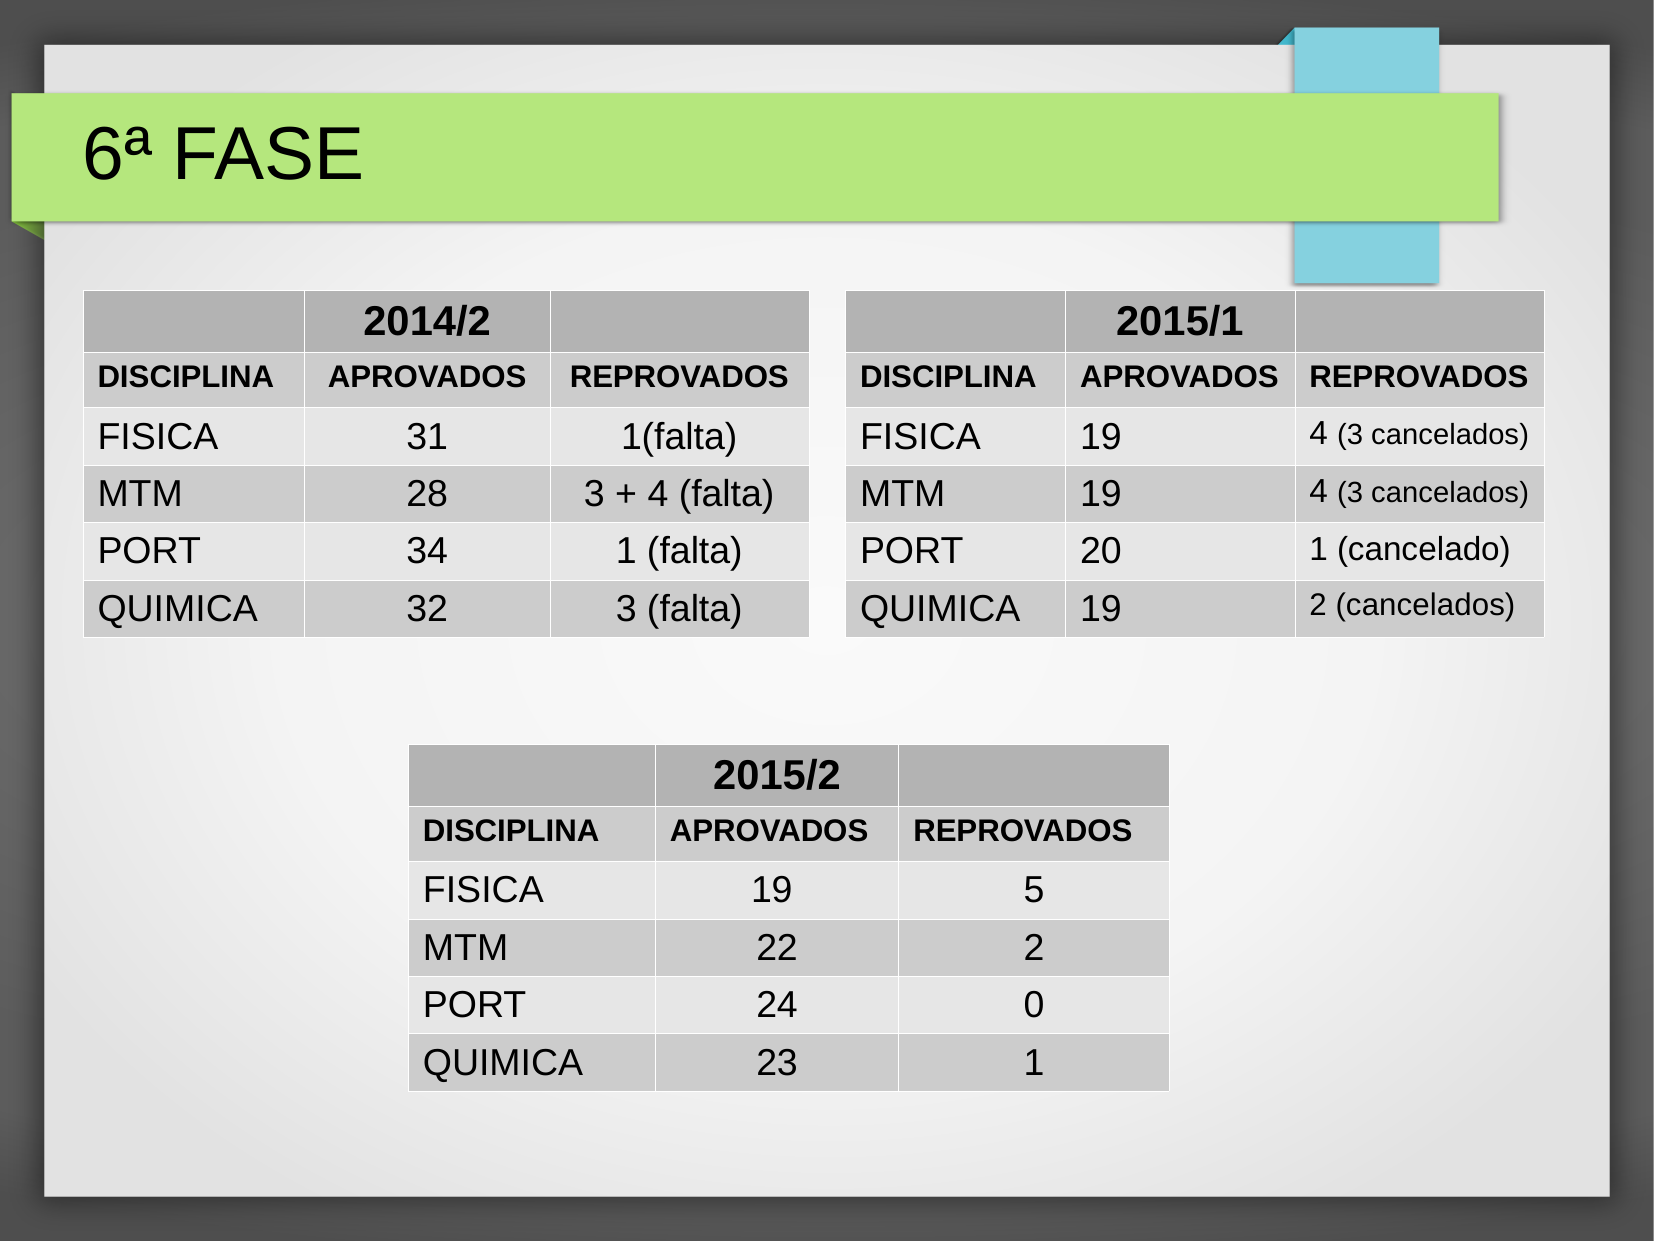

# 6ª FASE
| | 2014/2 | |
| --- | --- | --- |
| DISCIPLINA | APROVADOS | REPROVADOS |
| FISICA | 31 | 1(falta) |
| MTM | 28 | 3 + 4 (falta) |
| PORT | 34 | 1 (falta) |
| QUIMICA | 32 | 3 (falta) |
| | 2015/1 | |
| --- | --- | --- |
| DISCIPLINA | APROVADOS | REPROVADOS |
| FISICA | 19 | 4 (3 cancelados) |
| MTM | 19 | 4 (3 cancelados) |
| PORT | 20 | 1 (cancelado) |
| QUIMICA | 19 | 2 (cancelados) |
| | 2015/2 | |
| --- | --- | --- |
| DISCIPLINA | APROVADOS | REPROVADOS |
| FISICA | 19 | 5 |
| MTM | 22 | 2 |
| PORT | 24 | 0 |
| QUIMICA | 23 | 1 |